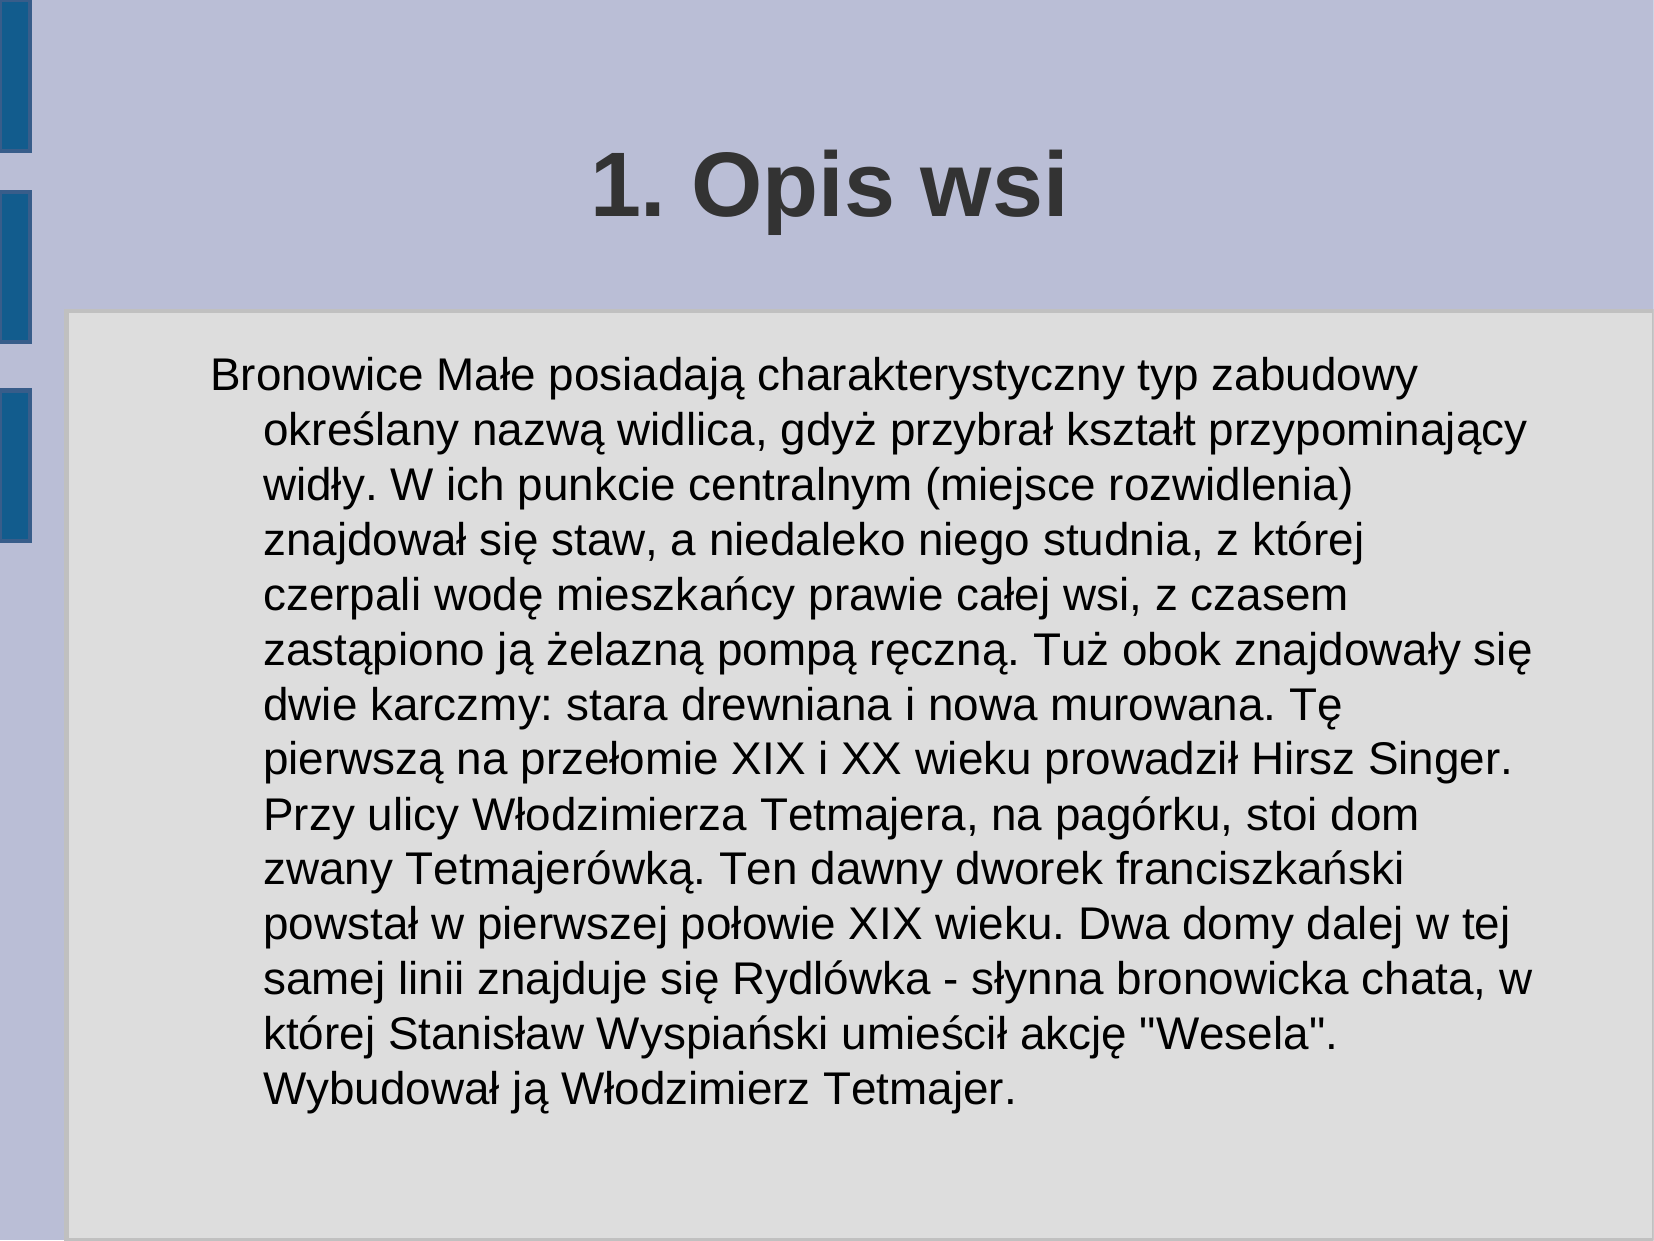

# 1. Opis wsi
Bronowice Małe posiadają charakterystyczny typ zabudowy określany nazwą widlica, gdyż przybrał kształt przypominający widły. W ich punkcie centralnym (miejsce rozwidlenia) znajdował się staw, a niedaleko niego studnia, z której czerpali wodę mieszkańcy prawie całej wsi, z czasem zastąpiono ją żelazną pompą ręczną. Tuż obok znajdowały się dwie karczmy: stara drewniana i nowa murowana. Tę pierwszą na przełomie XIX i XX wieku prowadził Hirsz Singer. Przy ulicy Włodzimierza Tetmajera, na pagórku, stoi dom zwany Tetmajerówką. Ten dawny dworek franciszkański powstał w pierwszej połowie XIX wieku. Dwa domy dalej w tej samej linii znajduje się Rydlówka - słynna bronowicka chata, w której Stanisław Wyspiański umieścił akcję "Wesela". Wybudował ją Włodzimierz Tetmajer.